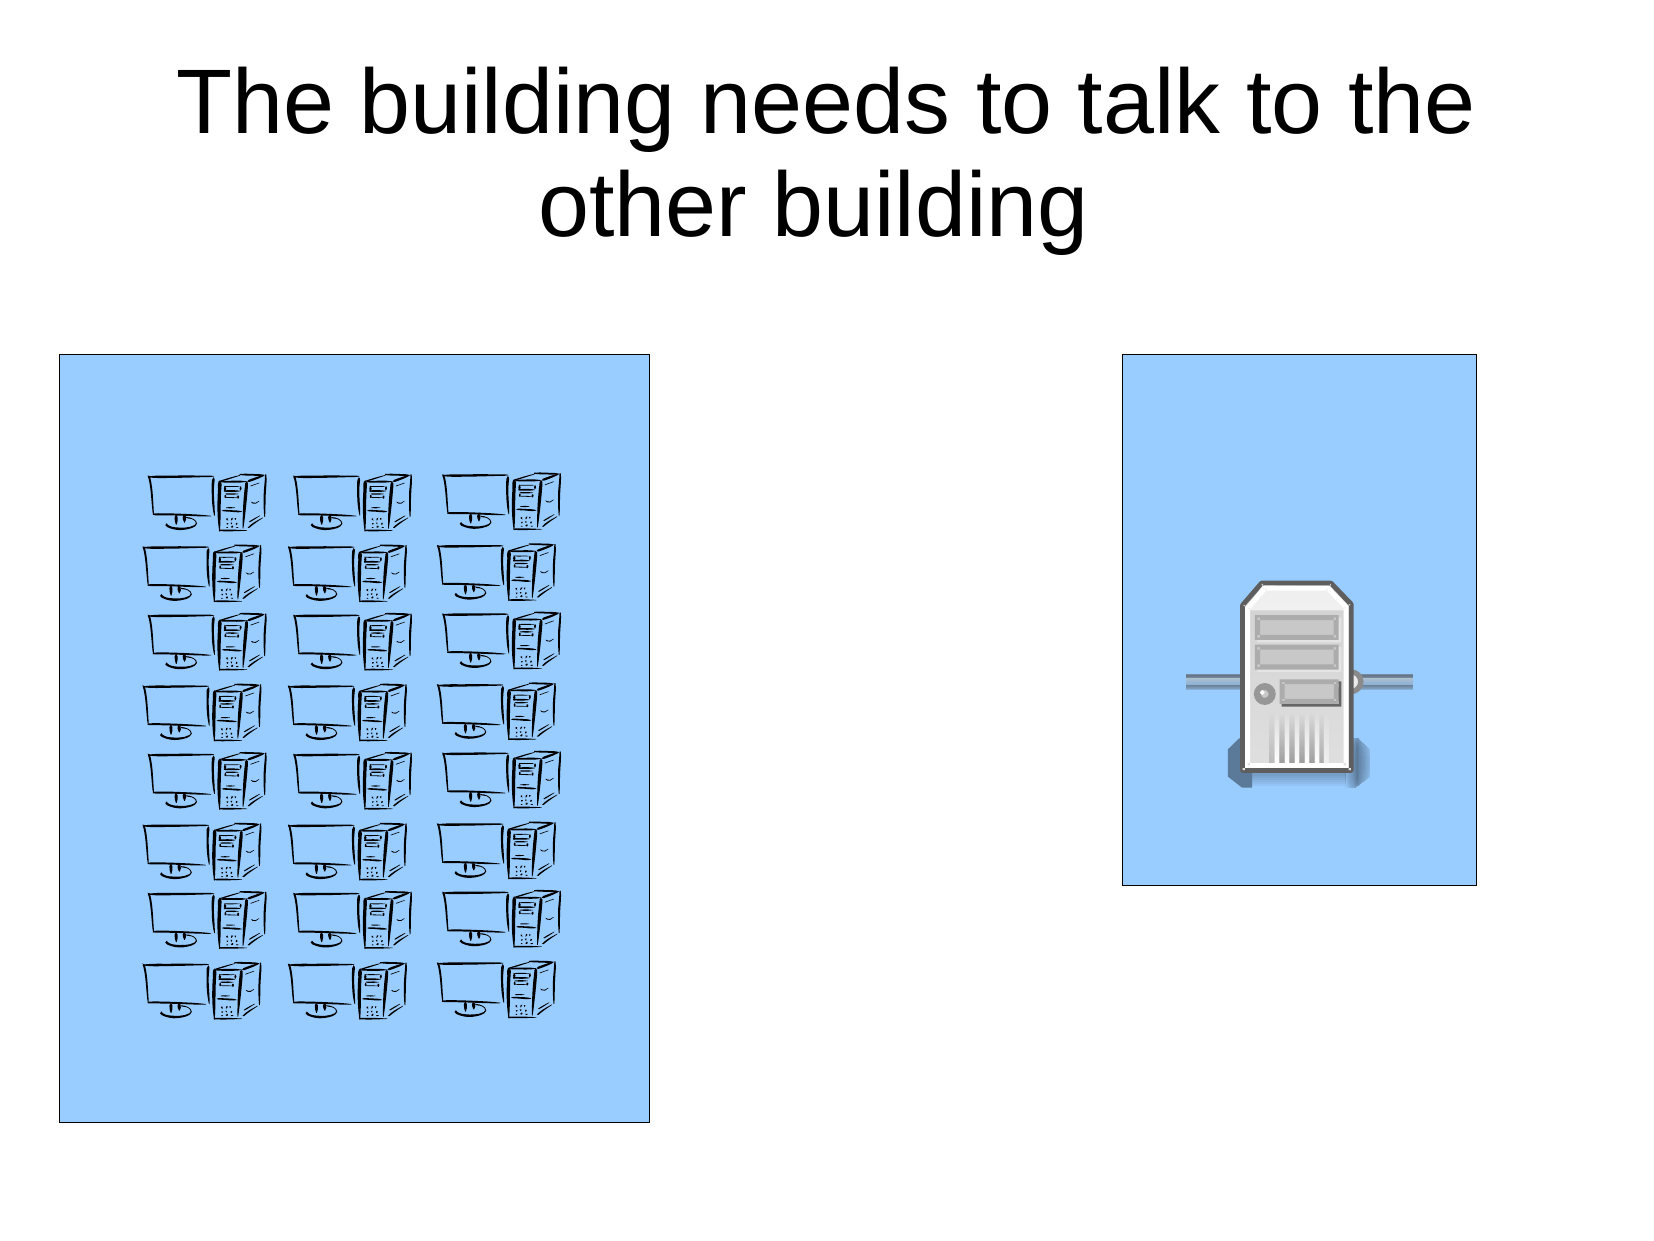

# The building needs to talk to the other building